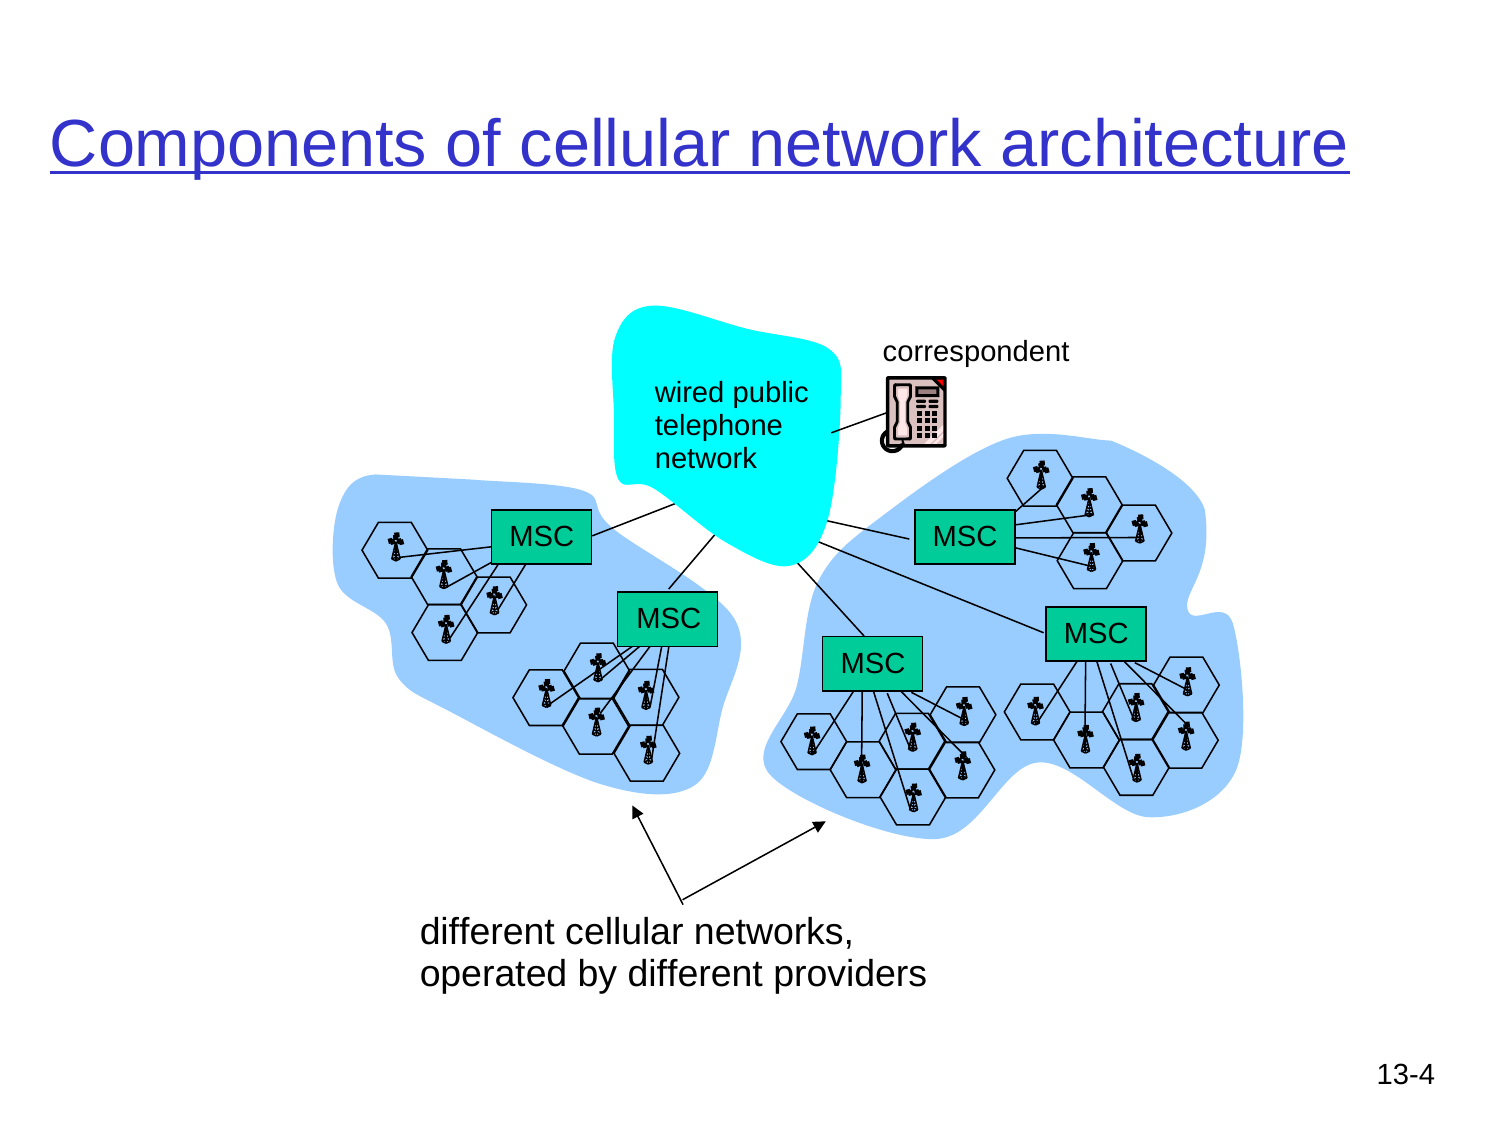

Components of cellular network architecture
correspondent
wired public telephone
network
MSC
MSC
MSC
MSC
MSC
different cellular networks,
operated by different providers
4